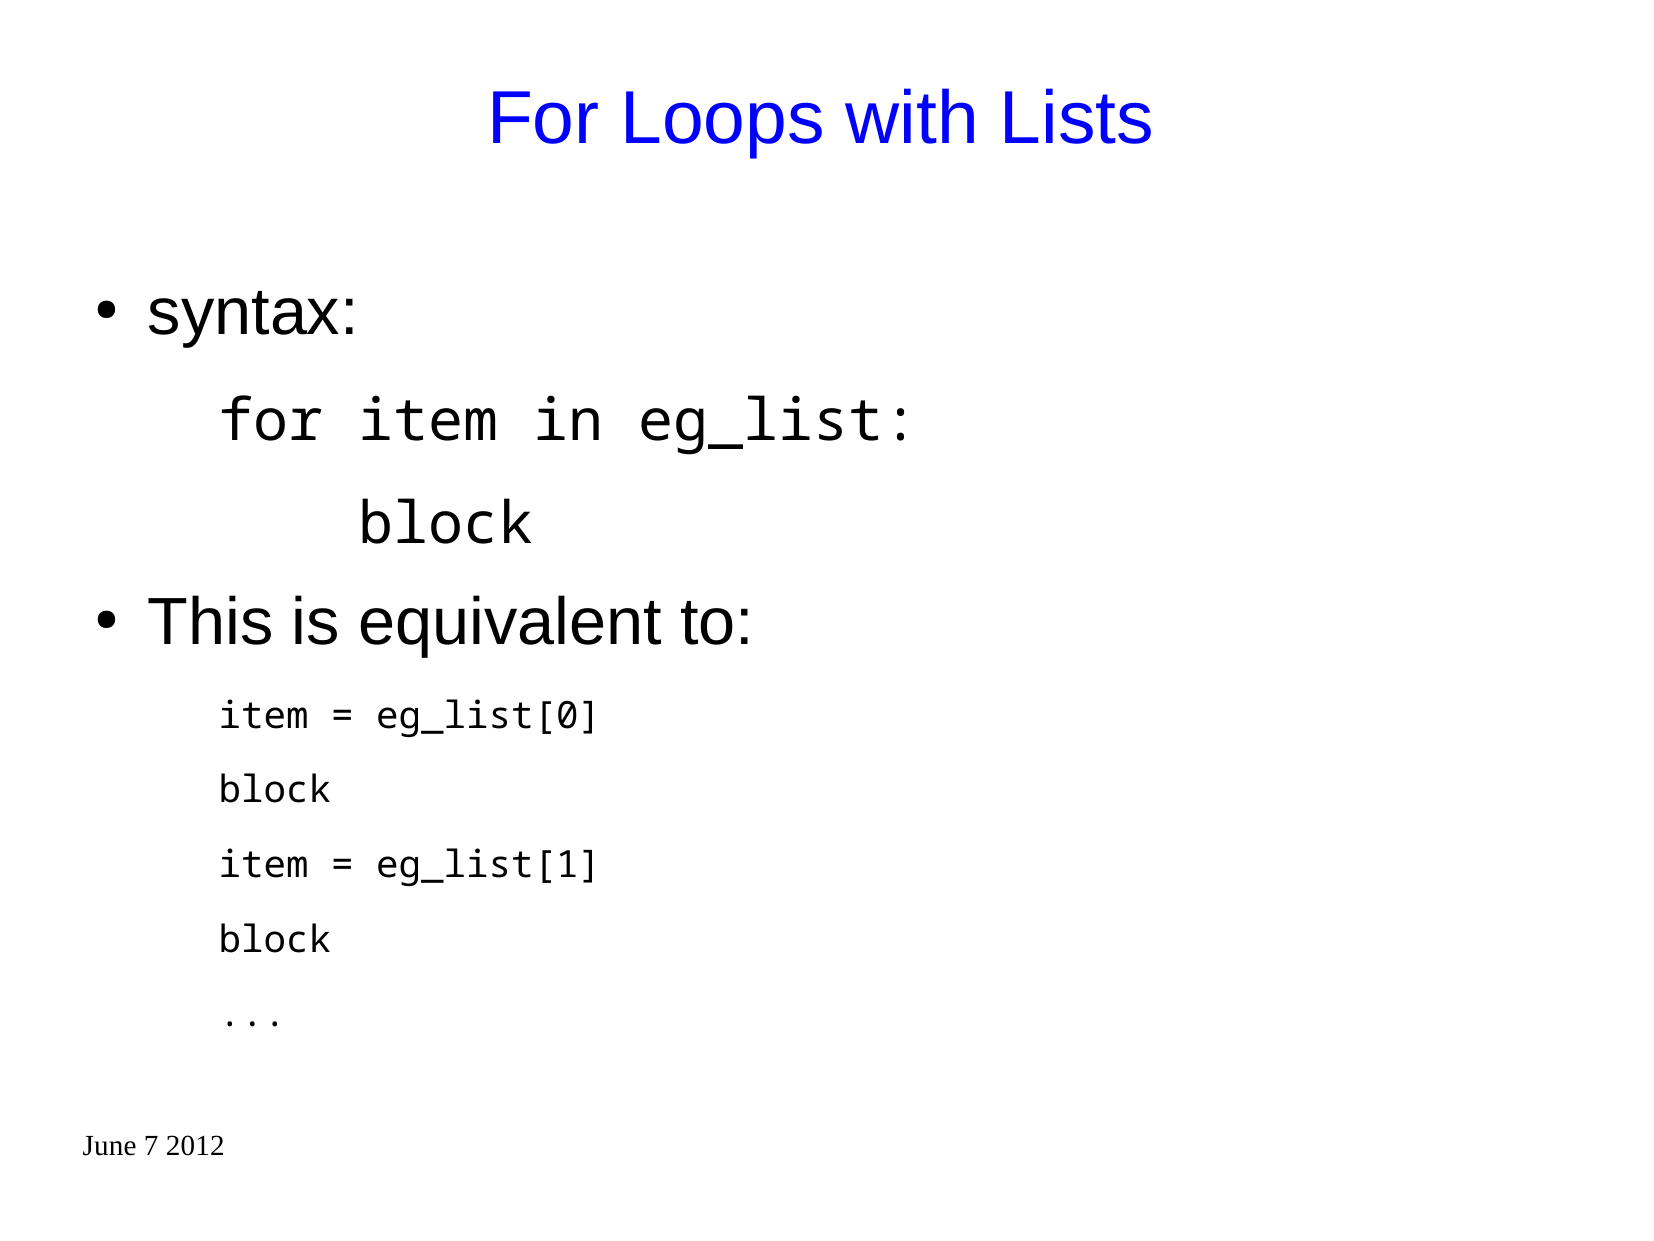

# For Loops with Lists
syntax:
for item in eg_list:
 block
This is equivalent to:
item = eg_list[0]
block
item = eg_list[1]
block
...
June 7 2012